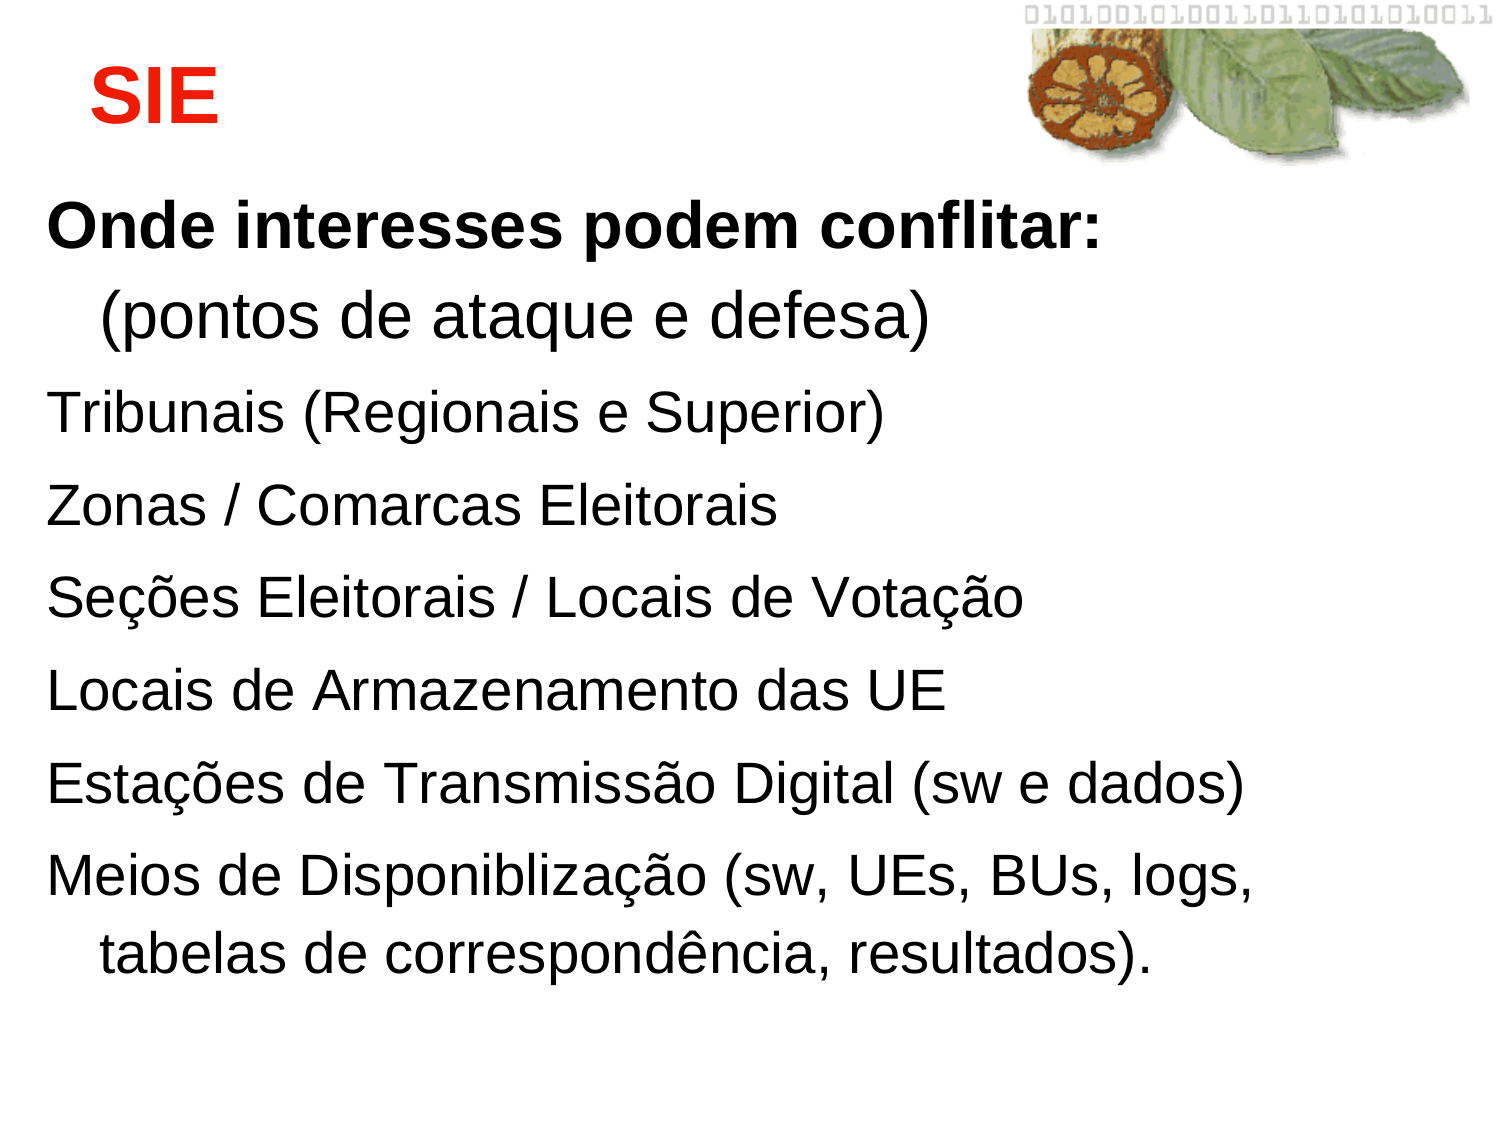

# SIE
Onde interesses podem conflitar:
(pontos de ataque e defesa)
Tribunais (Regionais e Superior)
Zonas / Comarcas Eleitorais
Seções Eleitorais / Locais de Votação
Locais de Armazenamento das UE
Estações de Transmissão Digital (sw e dados)
Meios de Disponiblização (sw, UEs, BUs, logs, tabelas de correspondência, resultados).